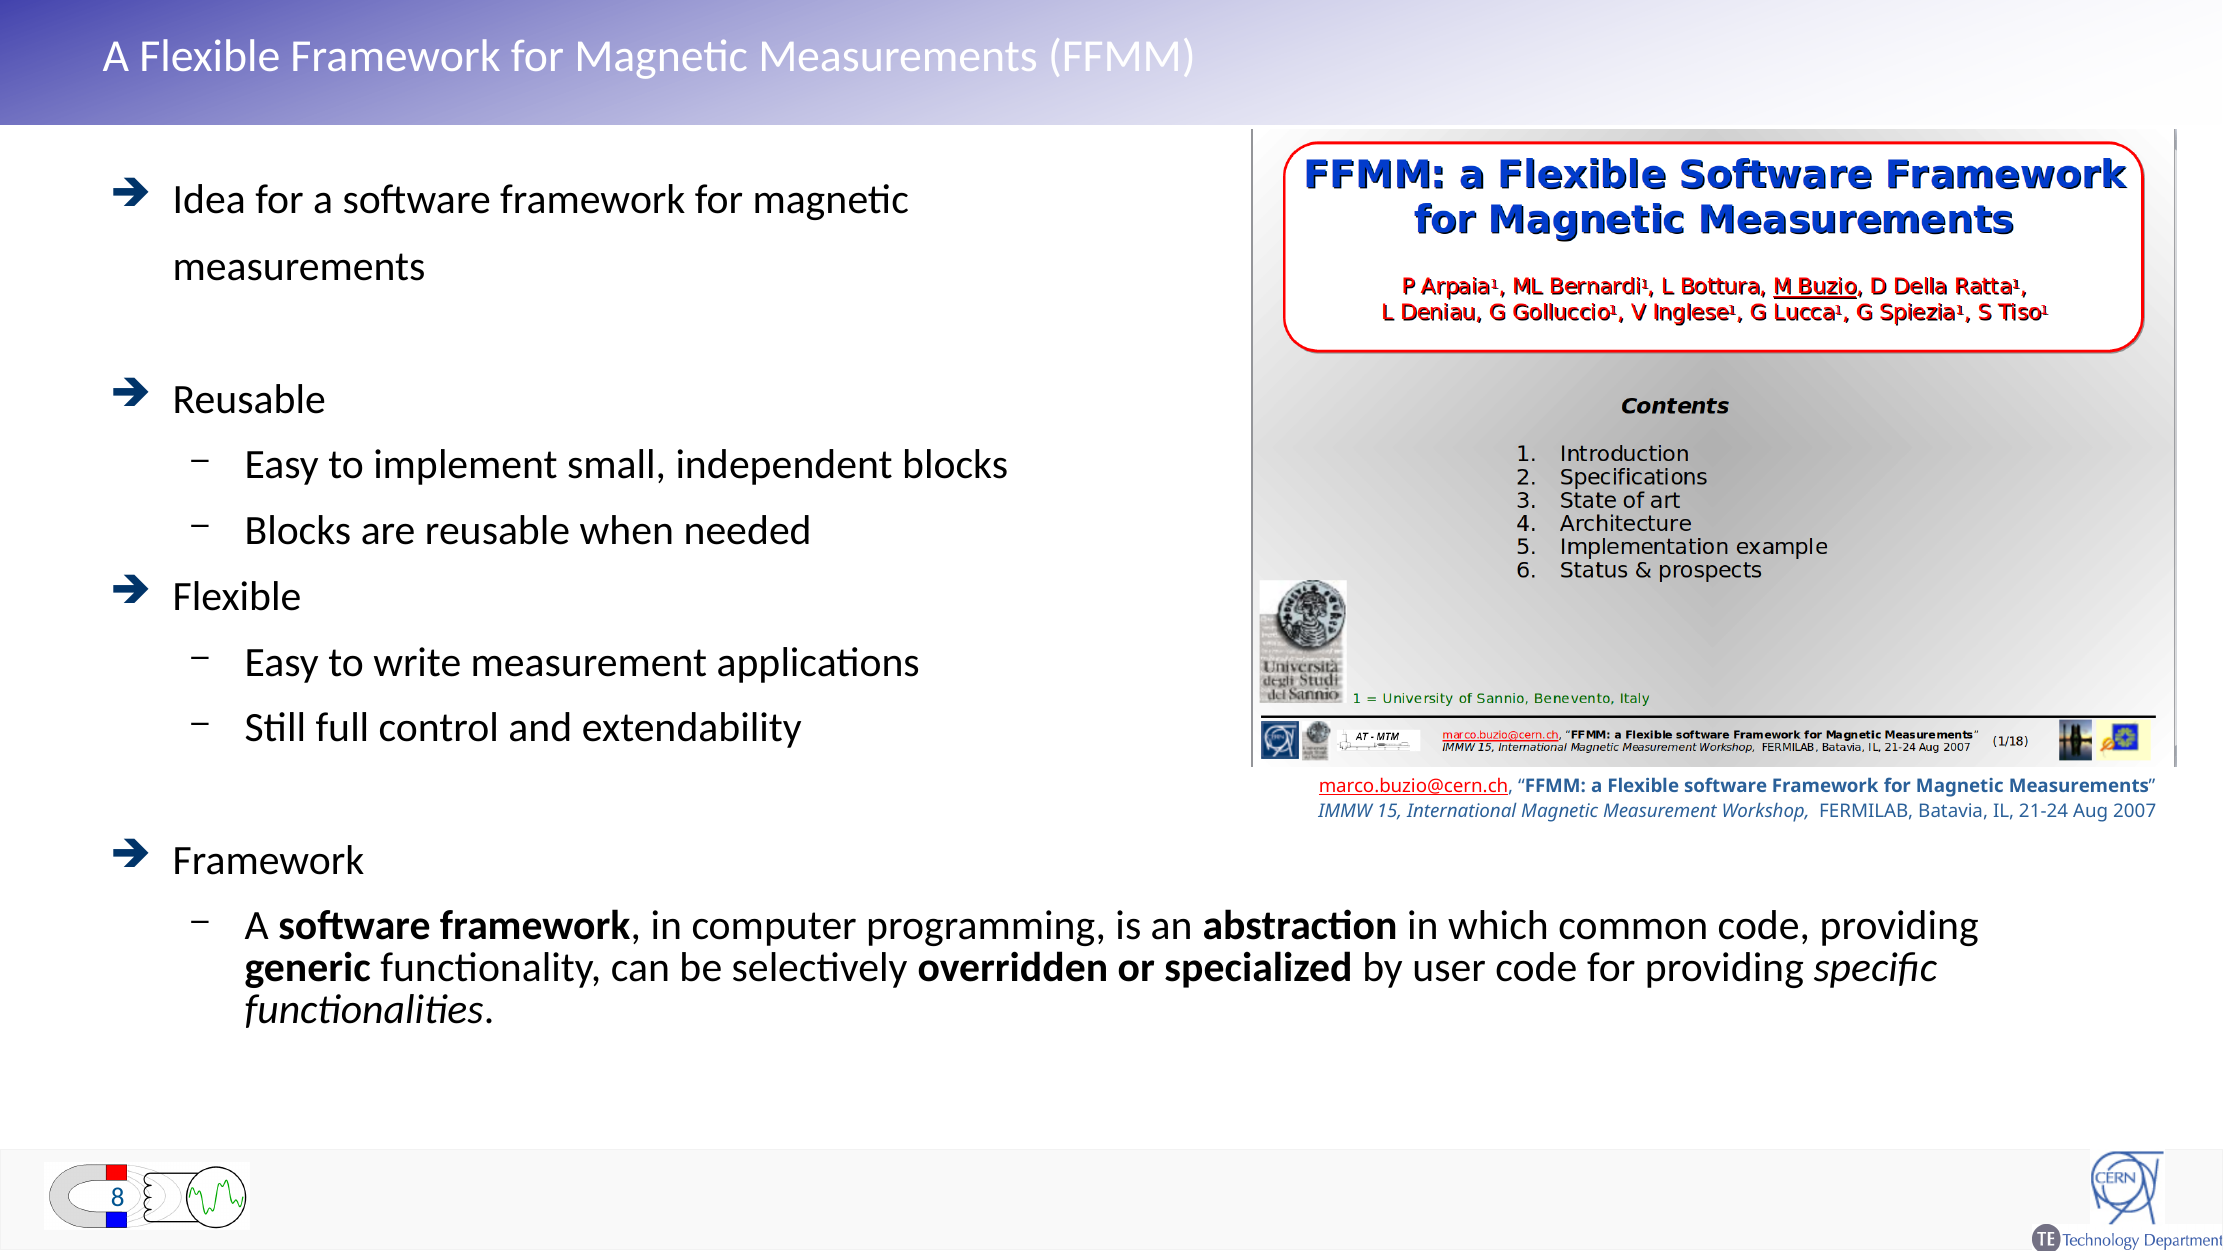

# A Flexible Framework for Magnetic Measurements (FFMM)
Idea for a software framework for magnetic
measurements
Reusable
Easy to implement small, independent blocks
Blocks are reusable when needed
Flexible
Easy to write measurement applications
Still full control and extendability
Framework
A software framework, in computer programming, is an abstraction in which common code, providing generic functionality, can be selectively overridden or specialized by user code for providing specific functionalities.
marco.buzio@cern.ch, “FFMM: a Flexible software Framework for Magnetic Measurements”
IMMW 15, International Magnetic Measurement Workshop, FERMILAB, Batavia, IL, 21-24 Aug 2007